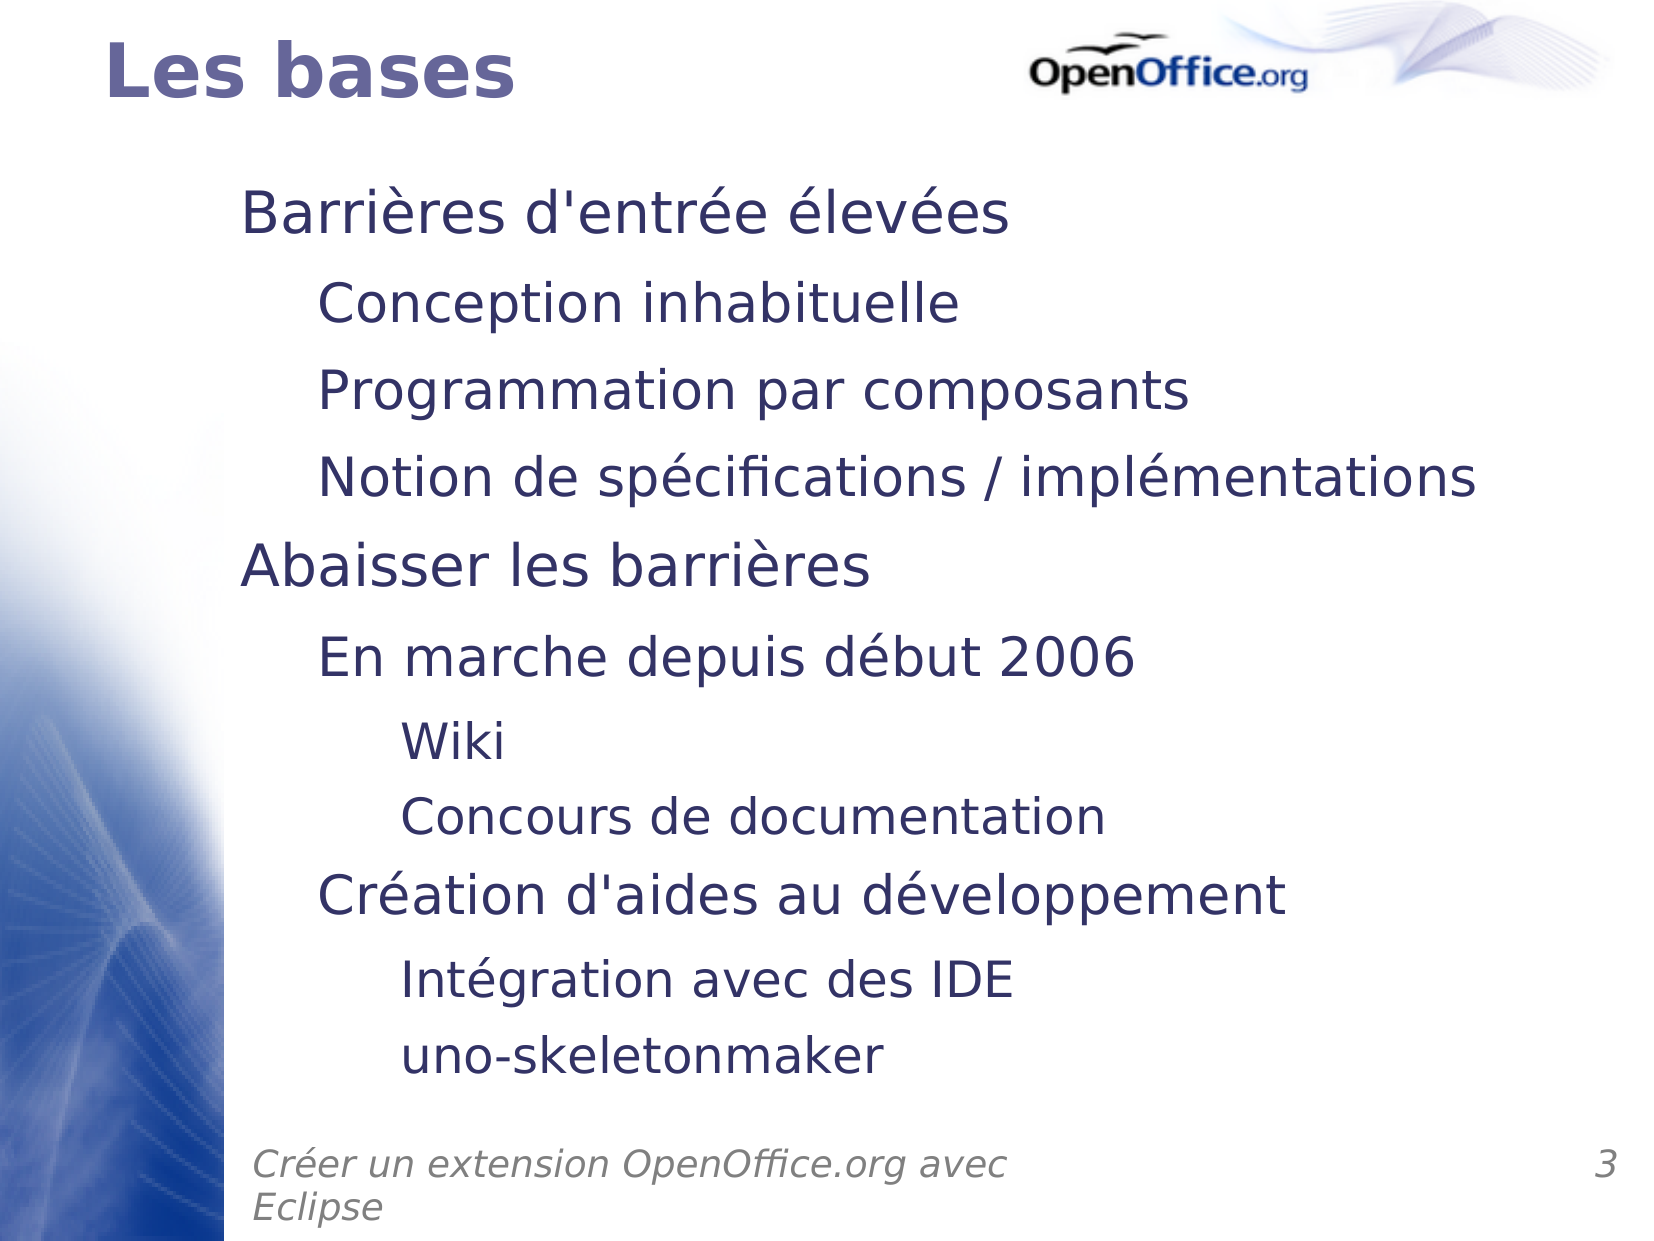

# Les bases
Barrières d'entrée élevées
Conception inhabituelle
Programmation par composants
Notion de spécifications / implémentations
Abaisser les barrières
En marche depuis début 2006
Wiki
Concours de documentation
Création d'aides au développement
Intégration avec des IDE
uno-skeletonmaker